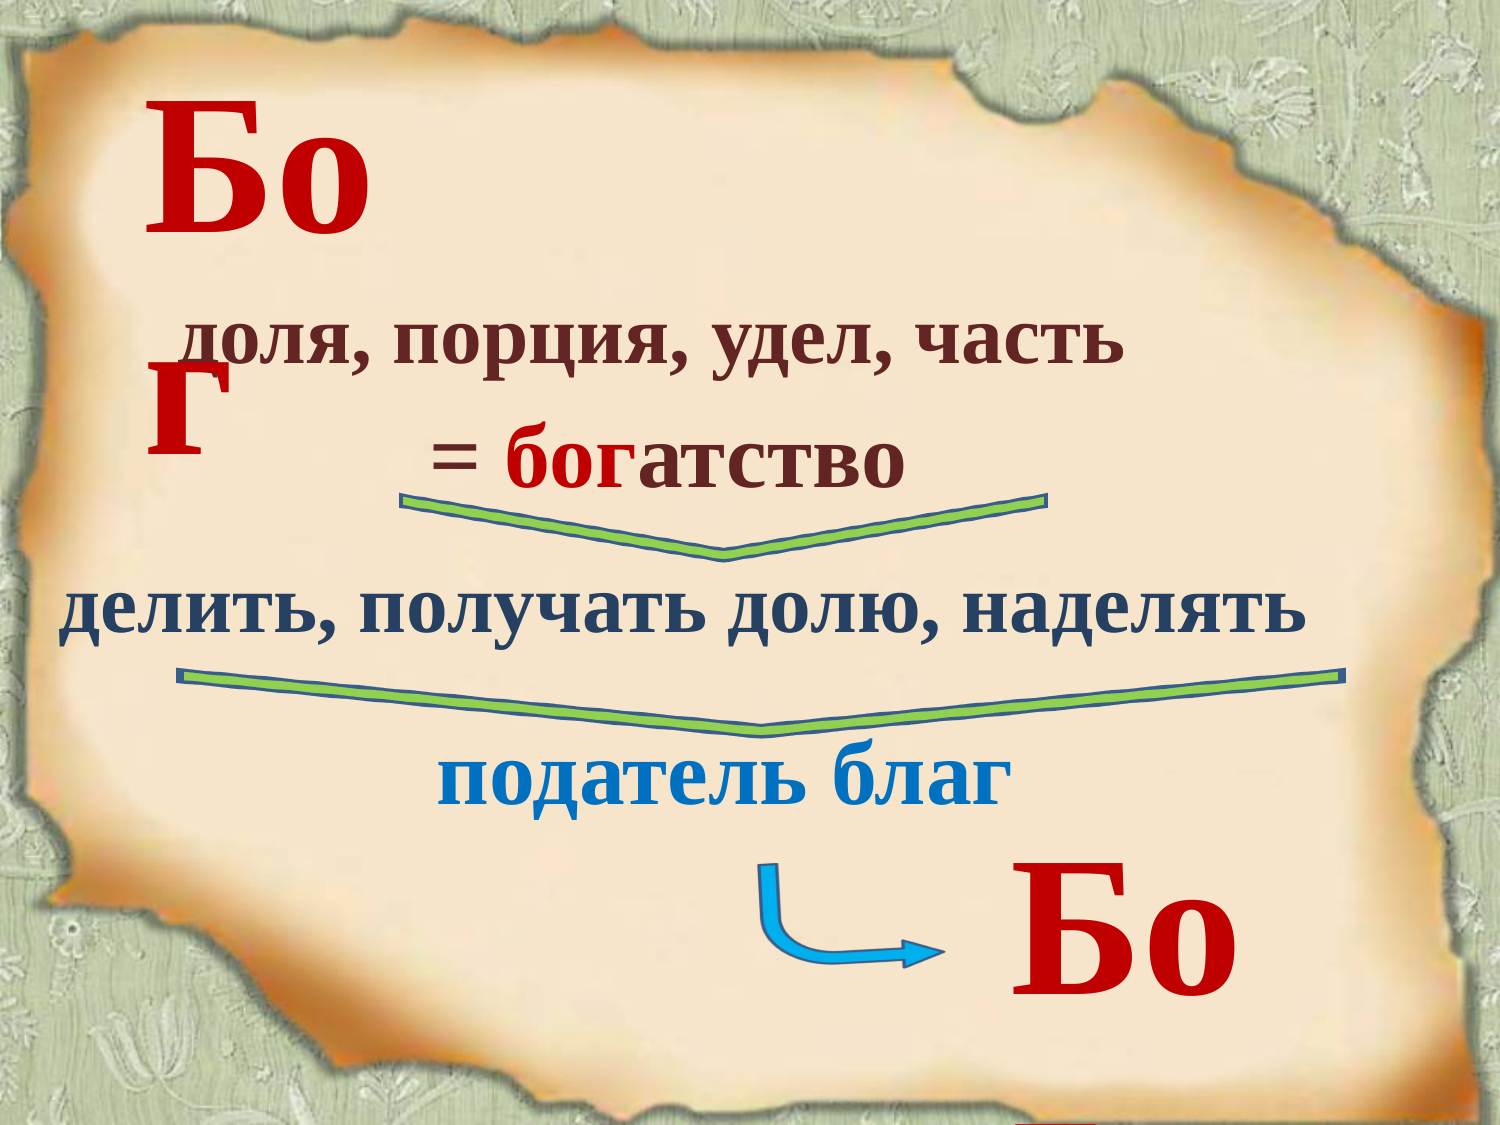

Бог
доля, порция, удел, часть
= богатство
делить, получать долю, наделять
податель благ
Бог